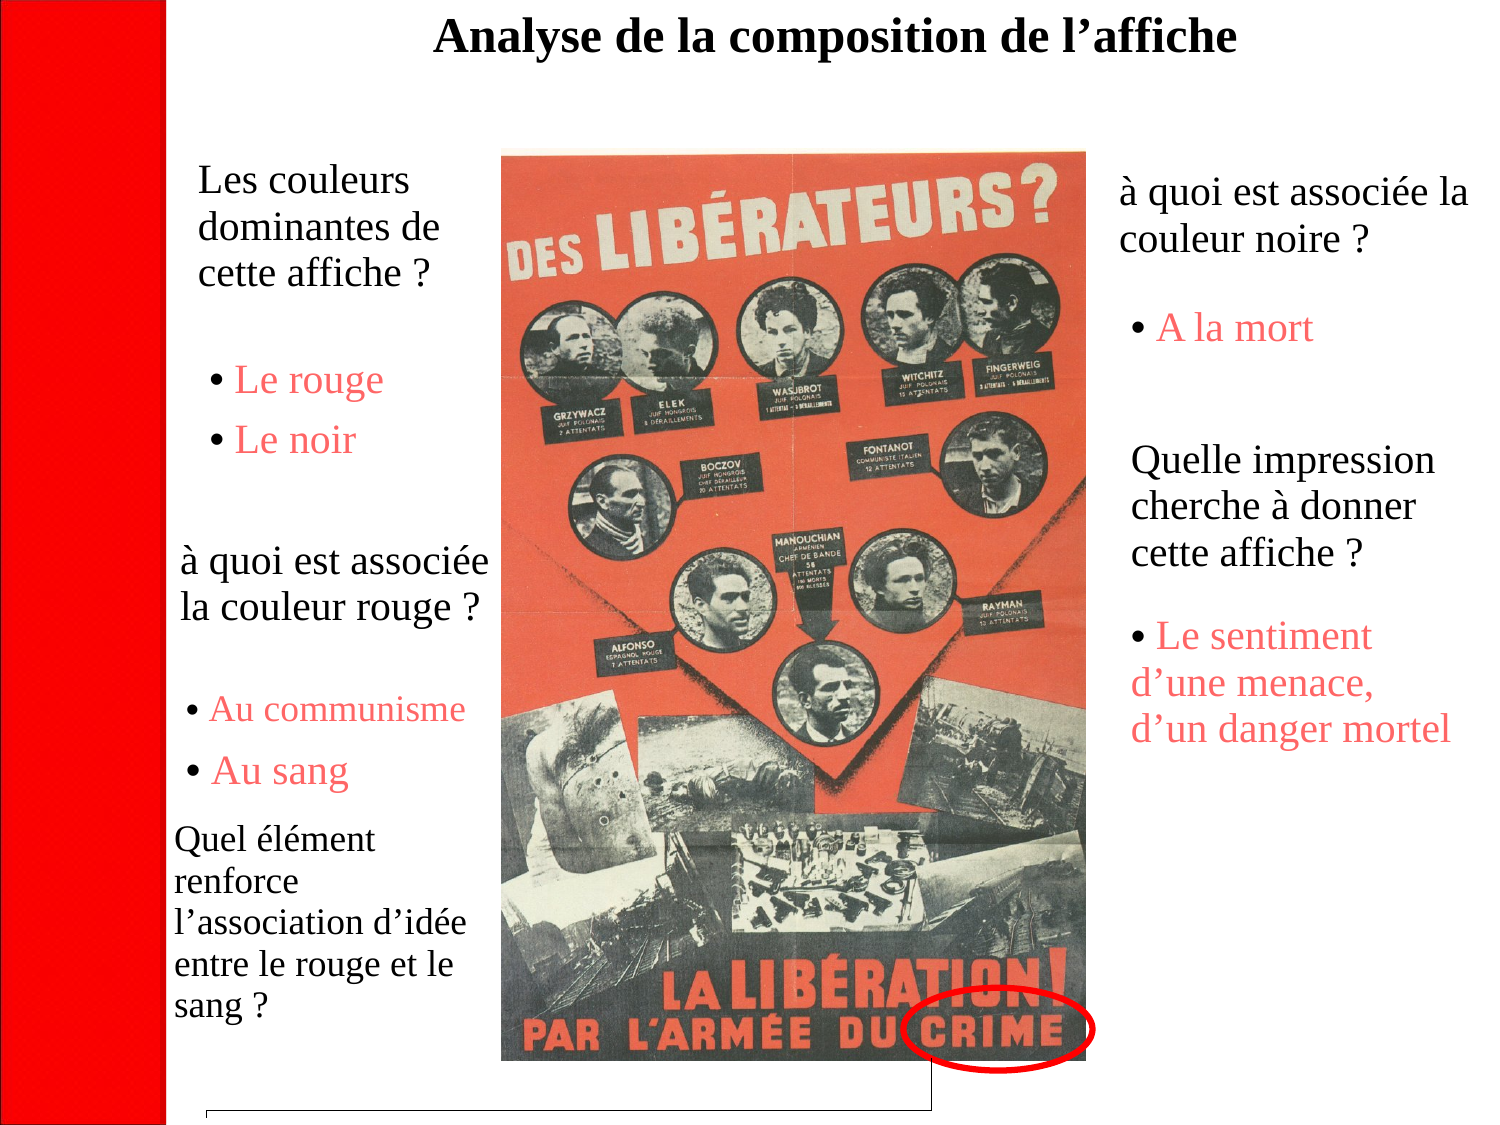

Analyse de la composition de l’affiche
Les couleurs dominantes de cette affiche ?
à quoi est associée la couleur noire ?
 A la mort
 Le rouge
 Le noir
Quelle impression cherche à donner cette affiche ?
à quoi est associée la couleur rouge ?
 Le sentiment d’une menace, d’un danger mortel
 Au communisme
 Au sang
Quel élément renforce l’association d’idée entre le rouge et le sang ?